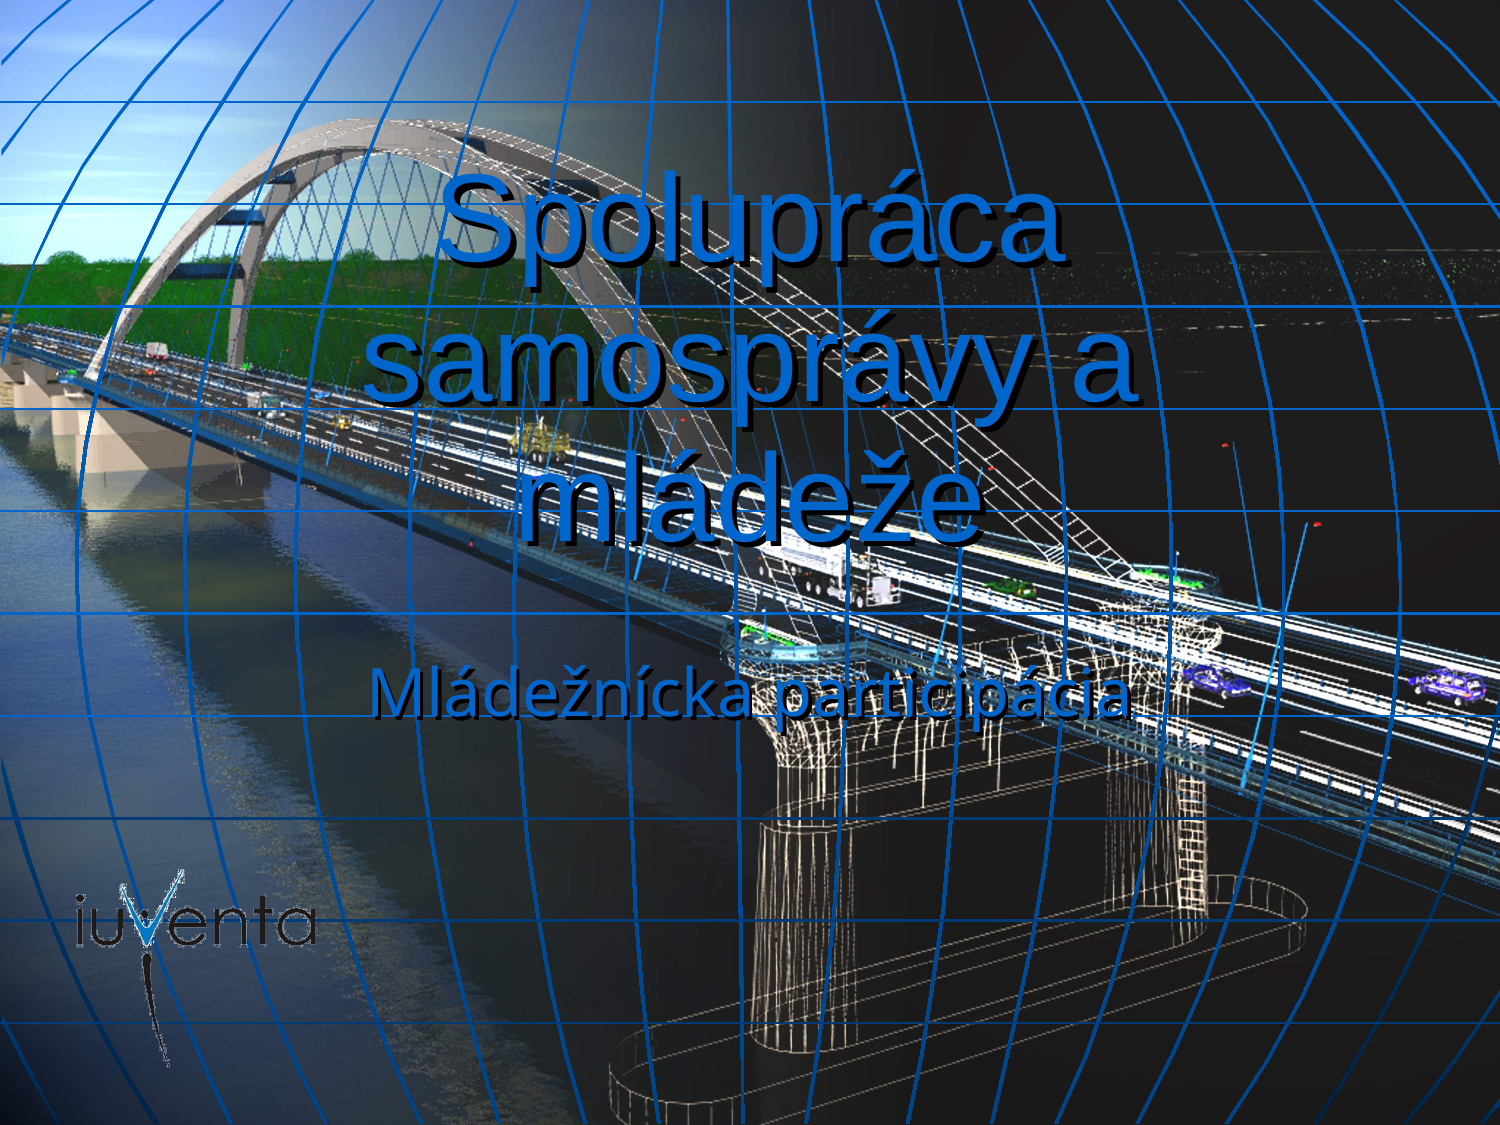

# Spolupráca samosprávy a mládeže
Mládežnícka participácia